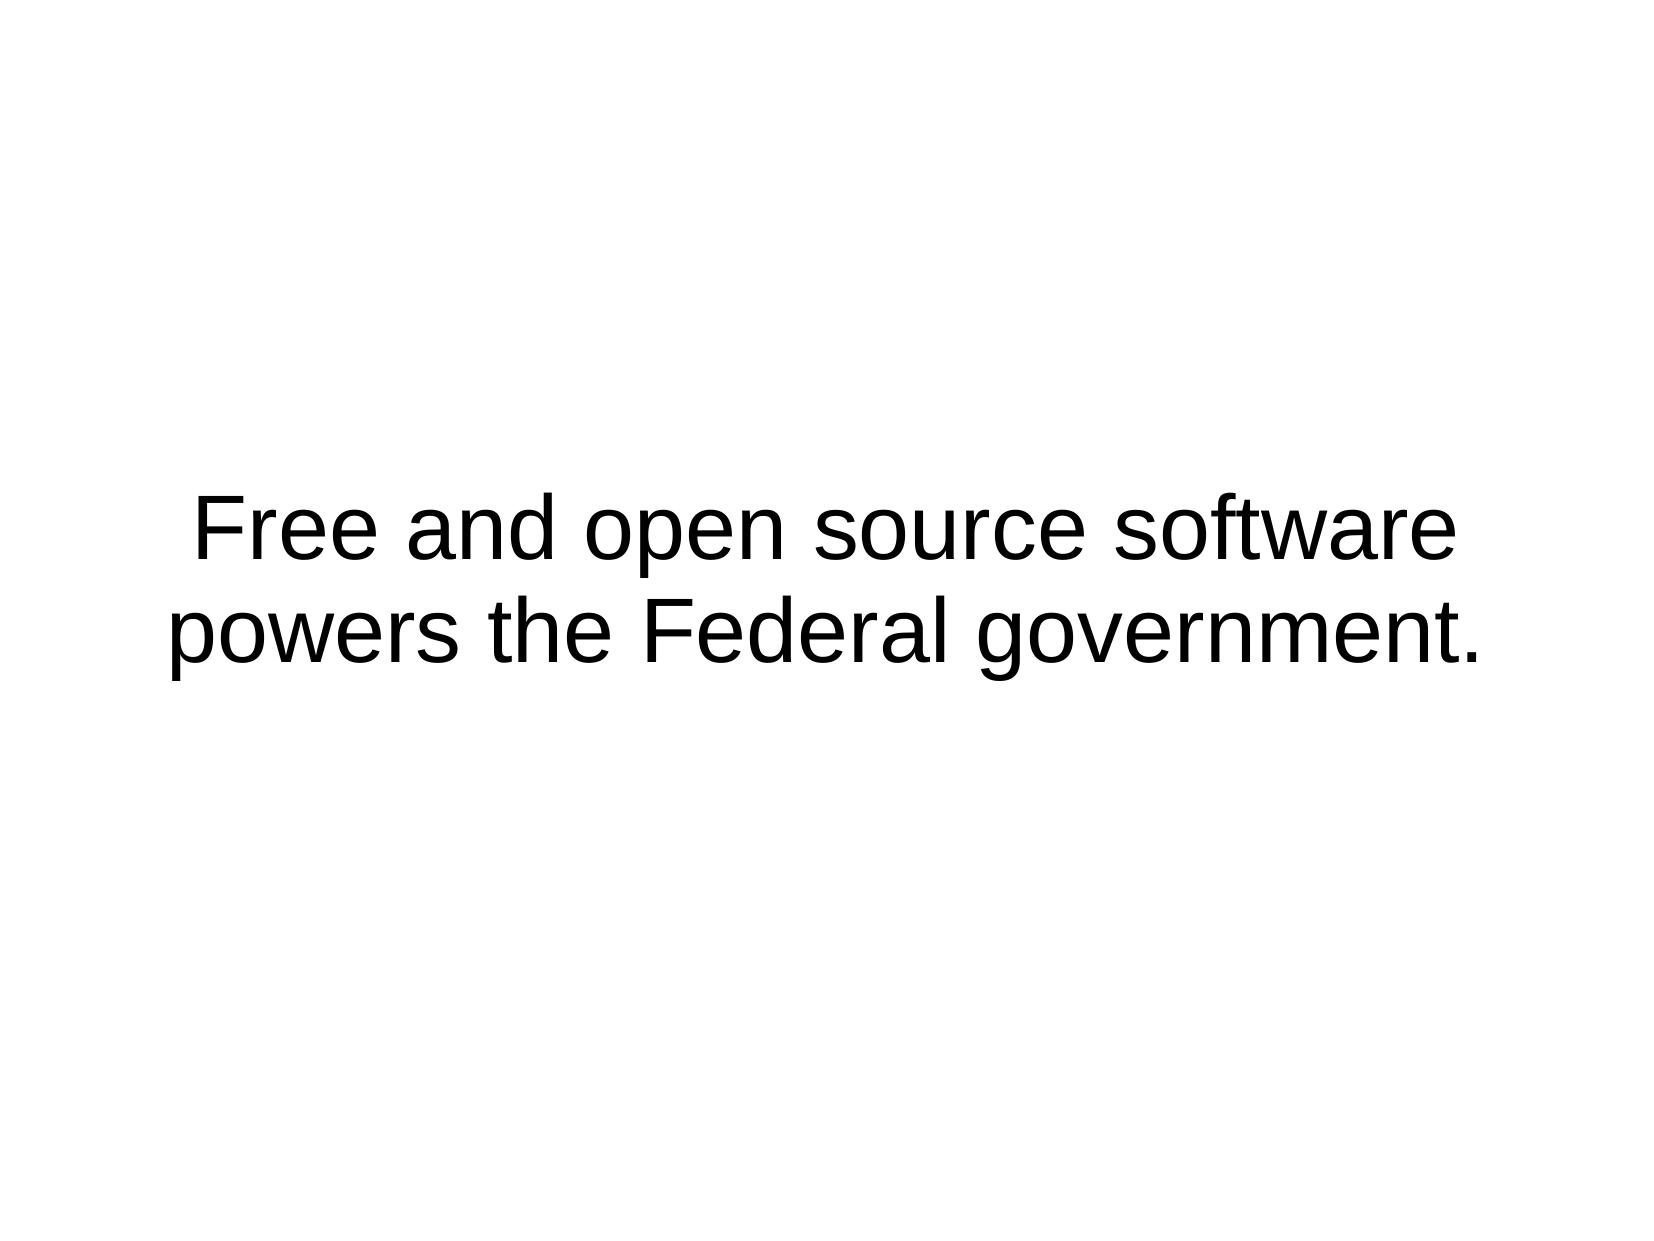

# Free and open source software powers the Federal government.